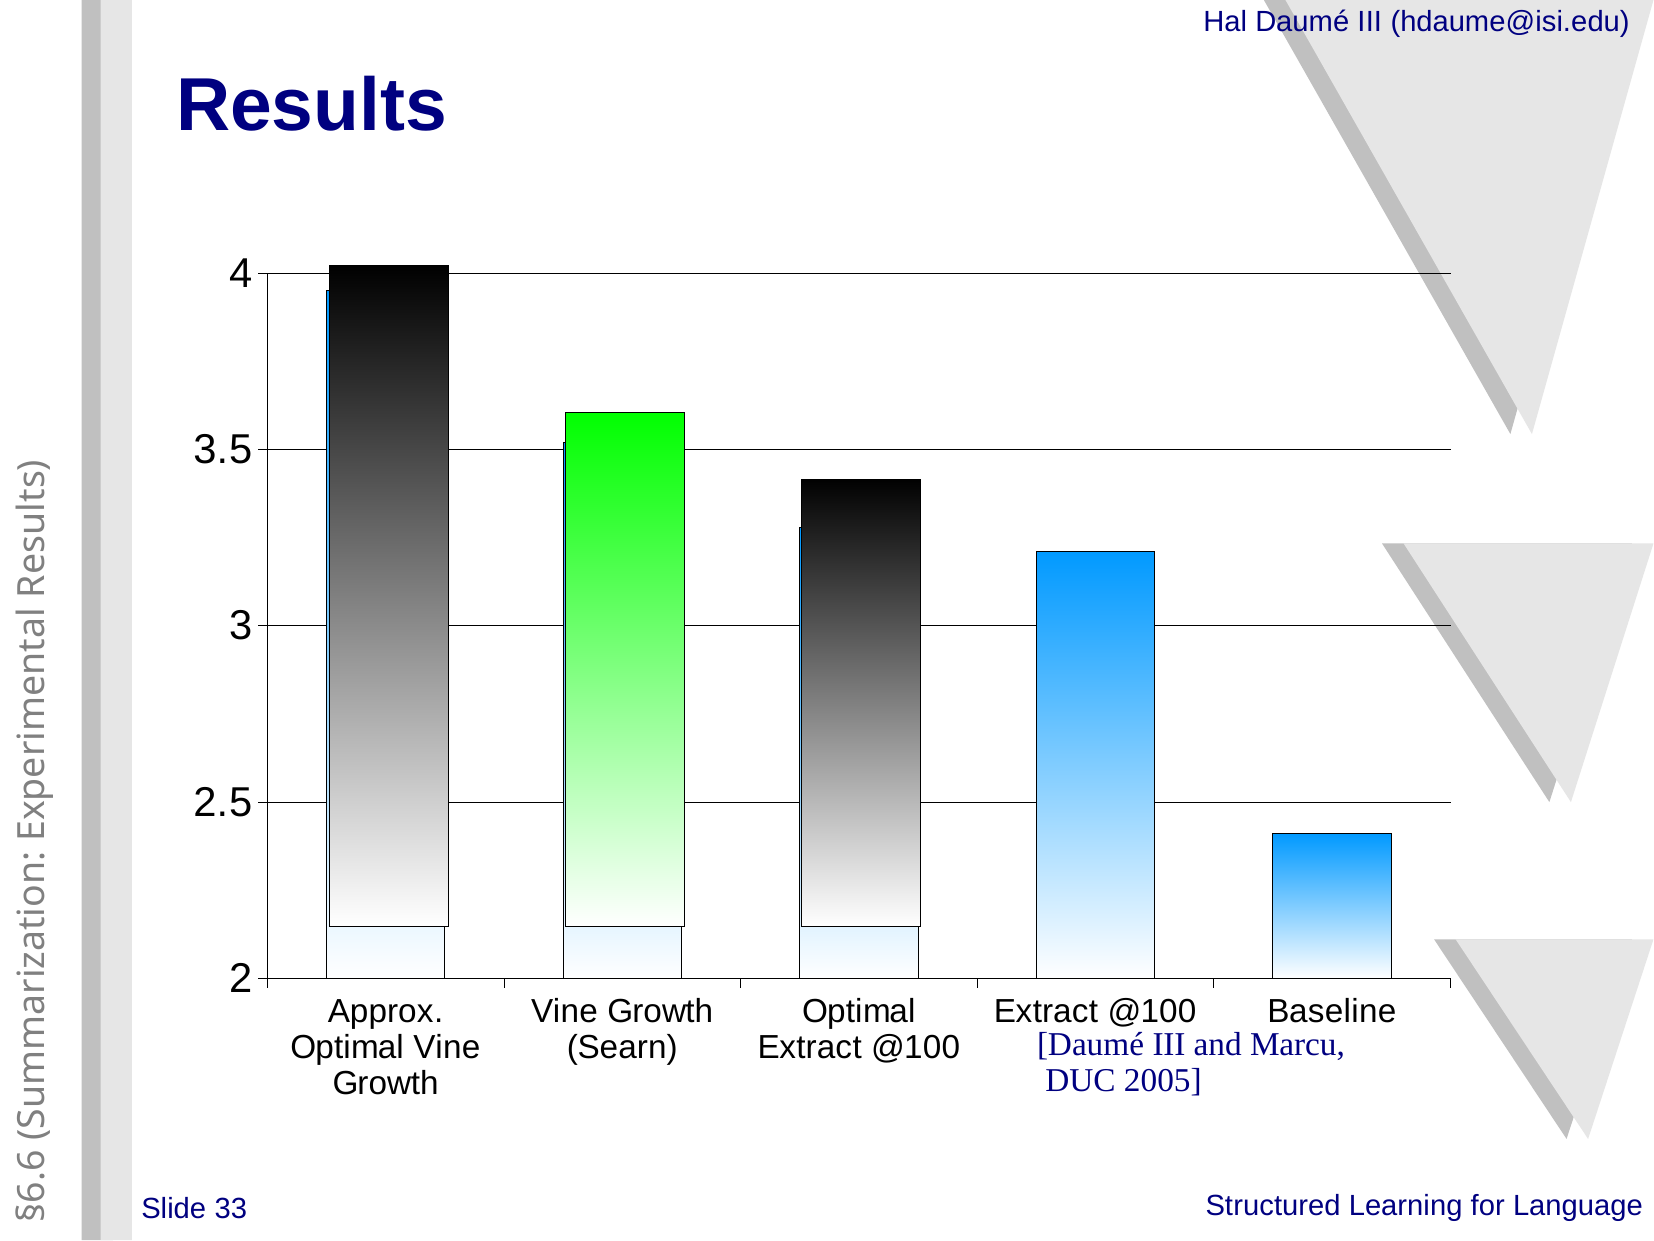

# Results
### Chart
| Category | Rouge 2-1 |
|---|---|
| Approx. Optimal Vine Growth | 3.95 |
| Vine Growth (Searn) | 3.52 |
| Optimal Extract @100 | 3.28 |
| Extract @100 | 3.21 |
| Baseline | 2.41 |
§6.6 (Summarization: Experimental Results)
[Daumé III and Marcu,
 DUC 2005]